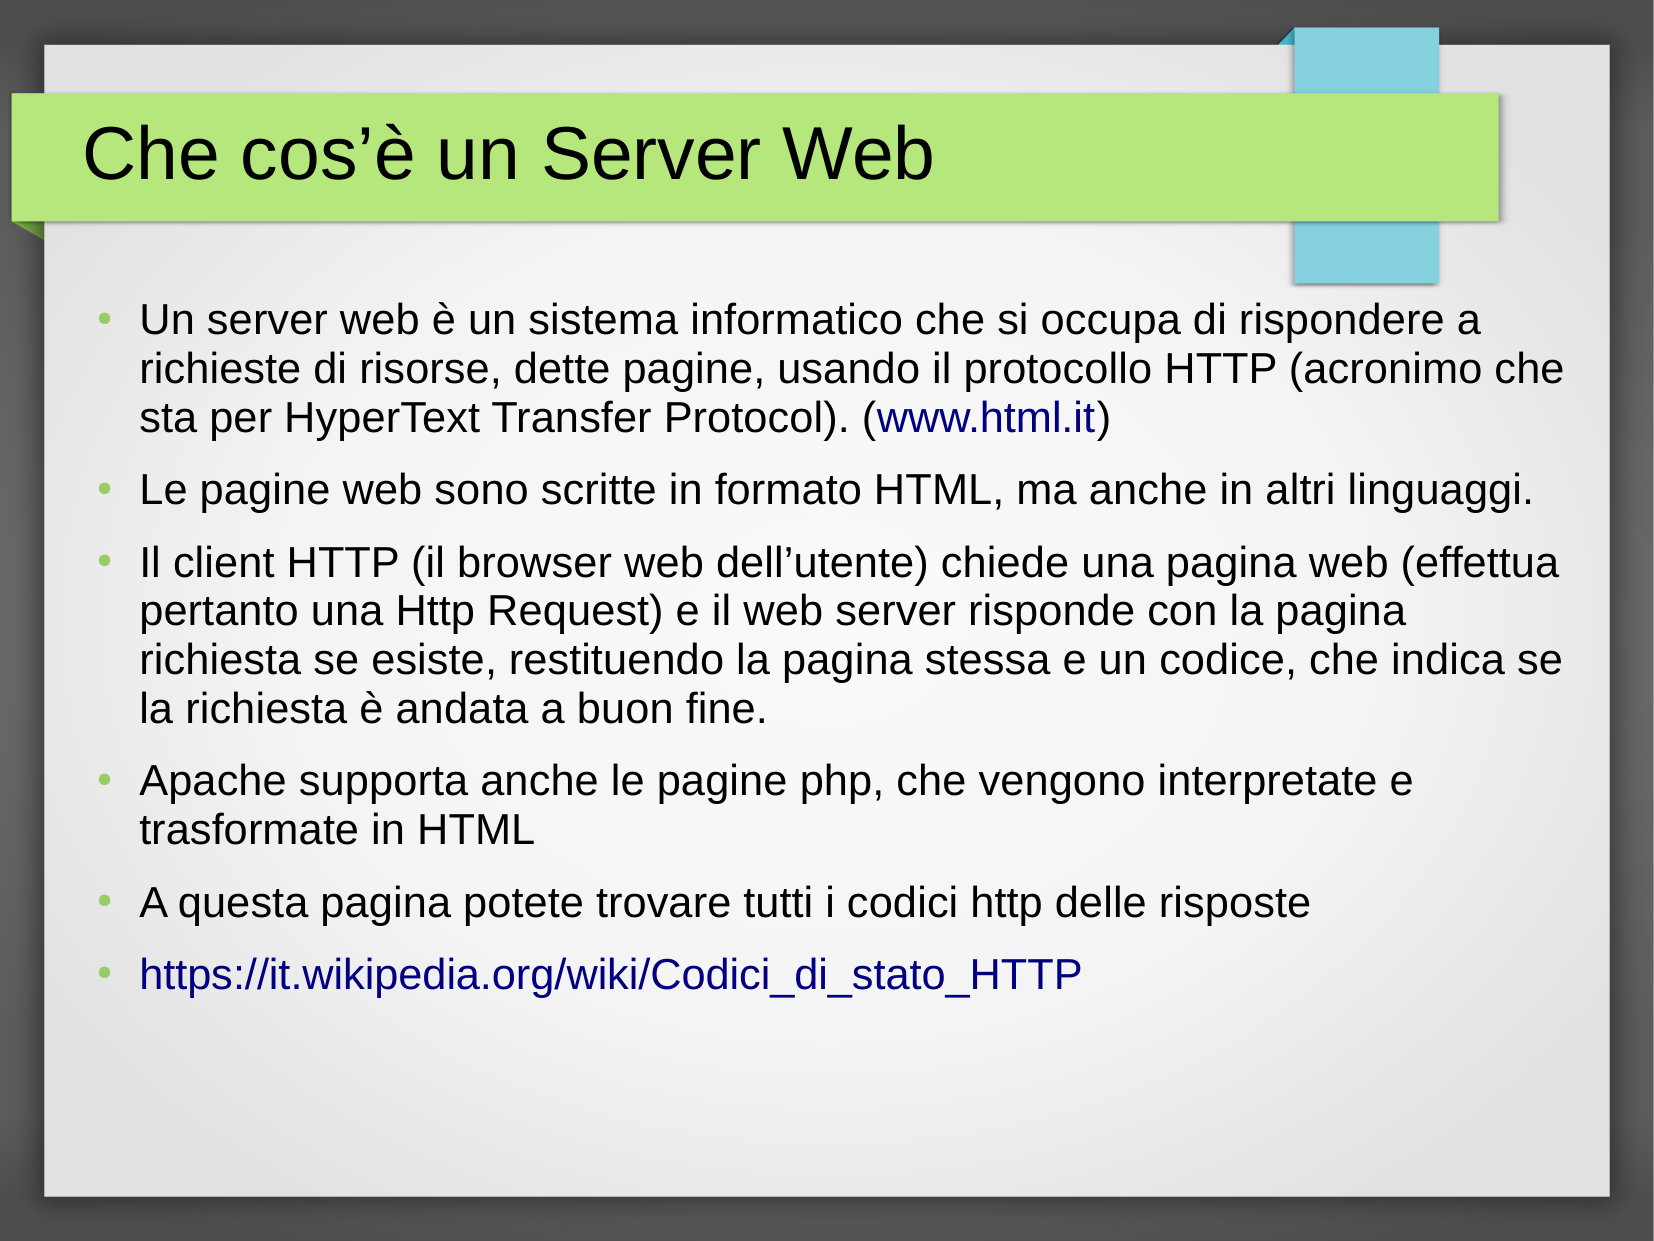

# Che cos’è un Server Web
Un server web è un sistema informatico che si occupa di rispondere a richieste di risorse, dette pagine, usando il protocollo HTTP (acronimo che sta per HyperText Transfer Protocol). (www.html.it)
Le pagine web sono scritte in formato HTML, ma anche in altri linguaggi.
Il client HTTP (il browser web dell’utente) chiede una pagina web (effettua pertanto una Http Request) e il web server risponde con la pagina richiesta se esiste, restituendo la pagina stessa e un codice, che indica se la richiesta è andata a buon fine.
Apache supporta anche le pagine php, che vengono interpretate e trasformate in HTML
A questa pagina potete trovare tutti i codici http delle risposte
https://it.wikipedia.org/wiki/Codici_di_stato_HTTP